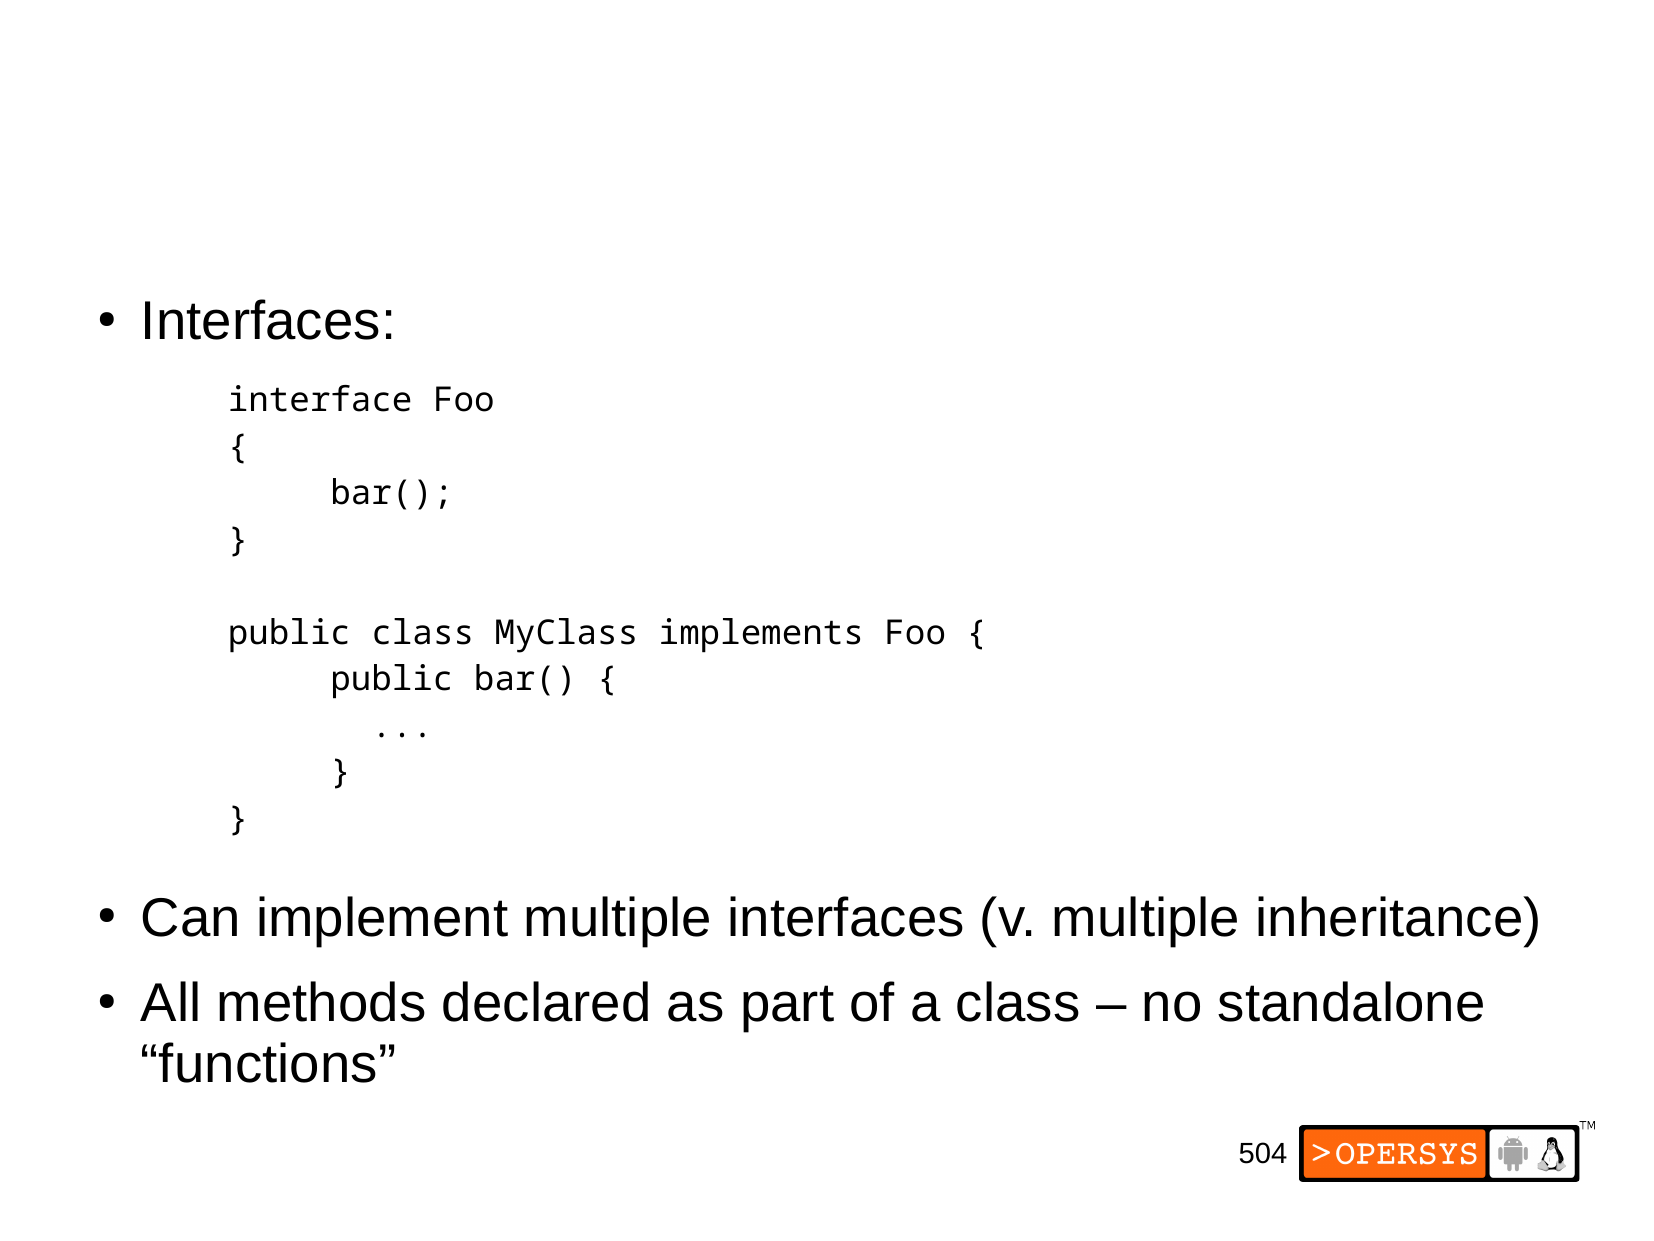

# Interfaces:
interface Foo
{
 bar();
}
public class MyClass implements Foo {
 public bar() {
 ...
 }
}
Can implement multiple interfaces (v. multiple inheritance)
All methods declared as part of a class – no standalone “functions”